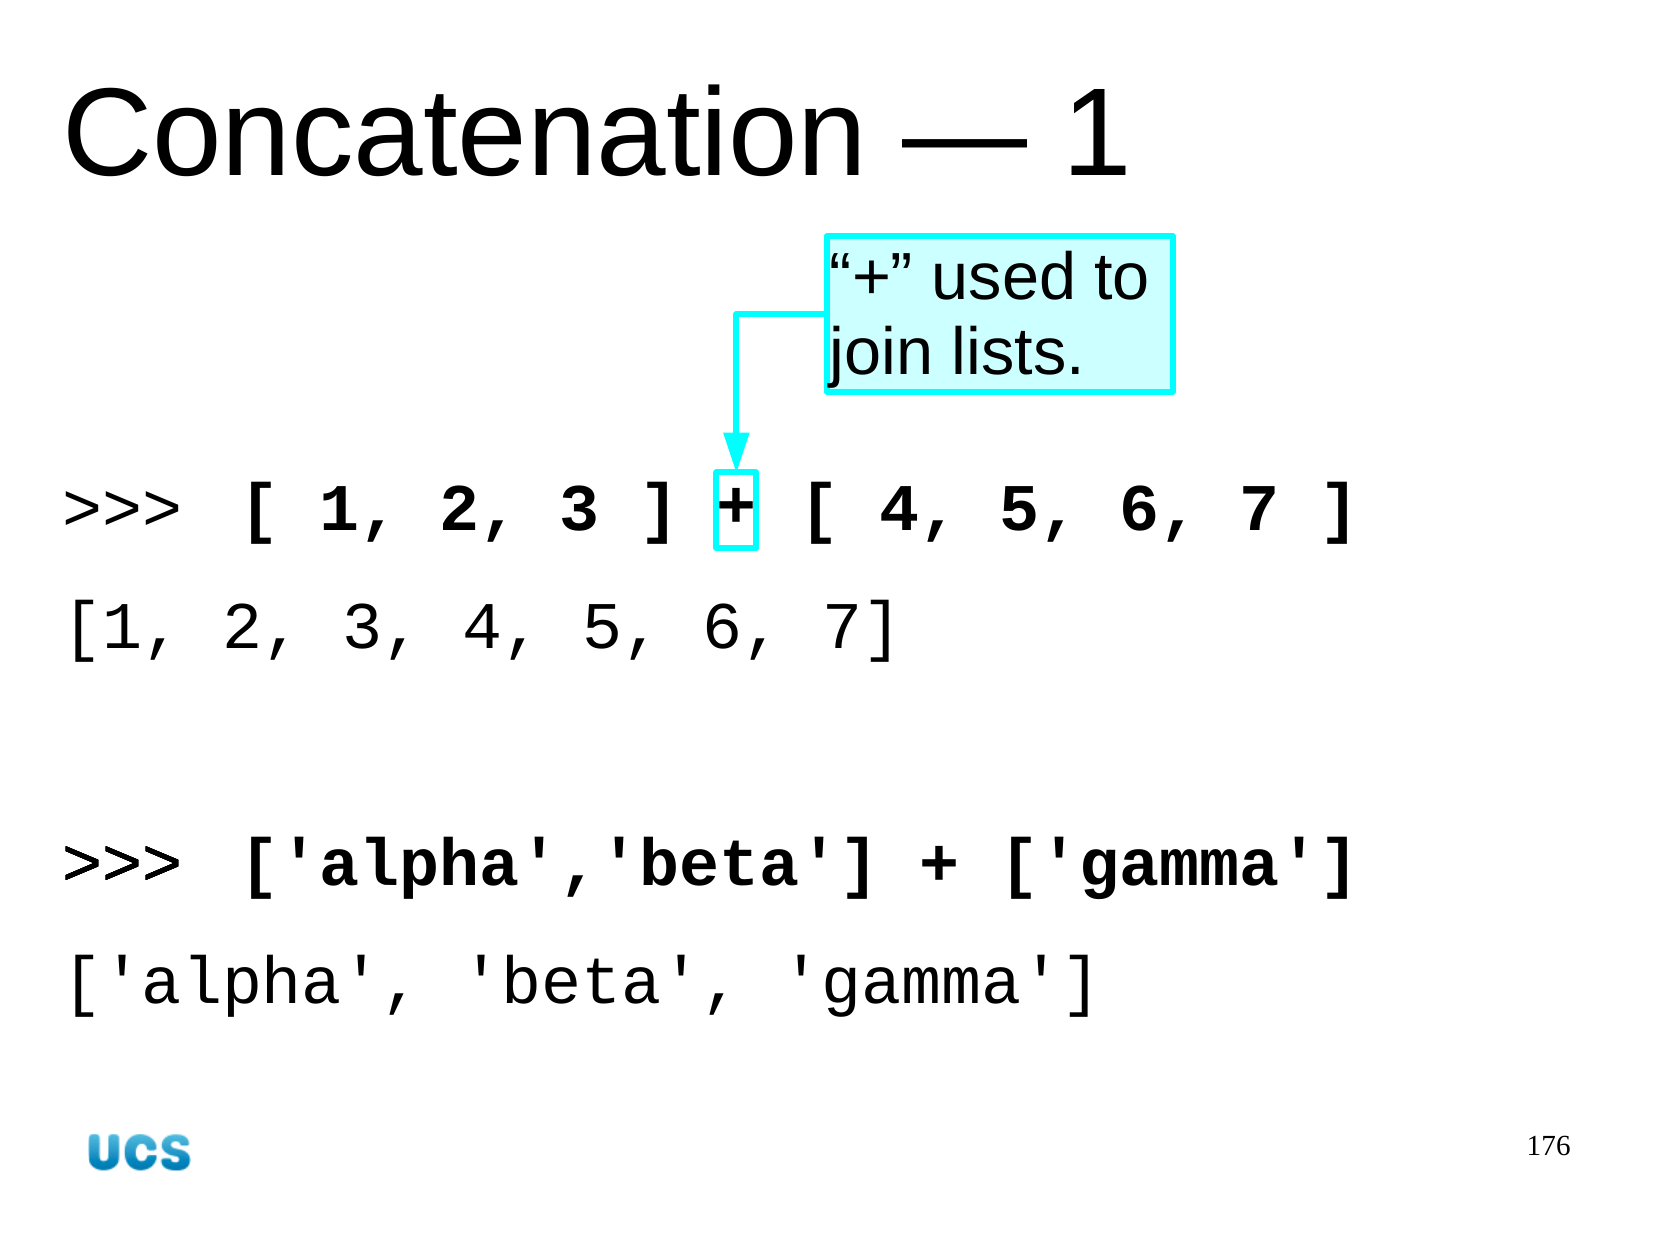

Concatenation — 1
“+” used to
join lists.
>>>
[ 1, 2, 3 ]
+
[ 4, 5, 6, 7 ]
[1, 2, 3, 4, 5, 6, 7]
>>>
>>>
>>>
>>>
>>>
>>>
[′alpha′,′beta′] + [′gamma′]
[′alpha′, ′beta′, ′gamma′]
176